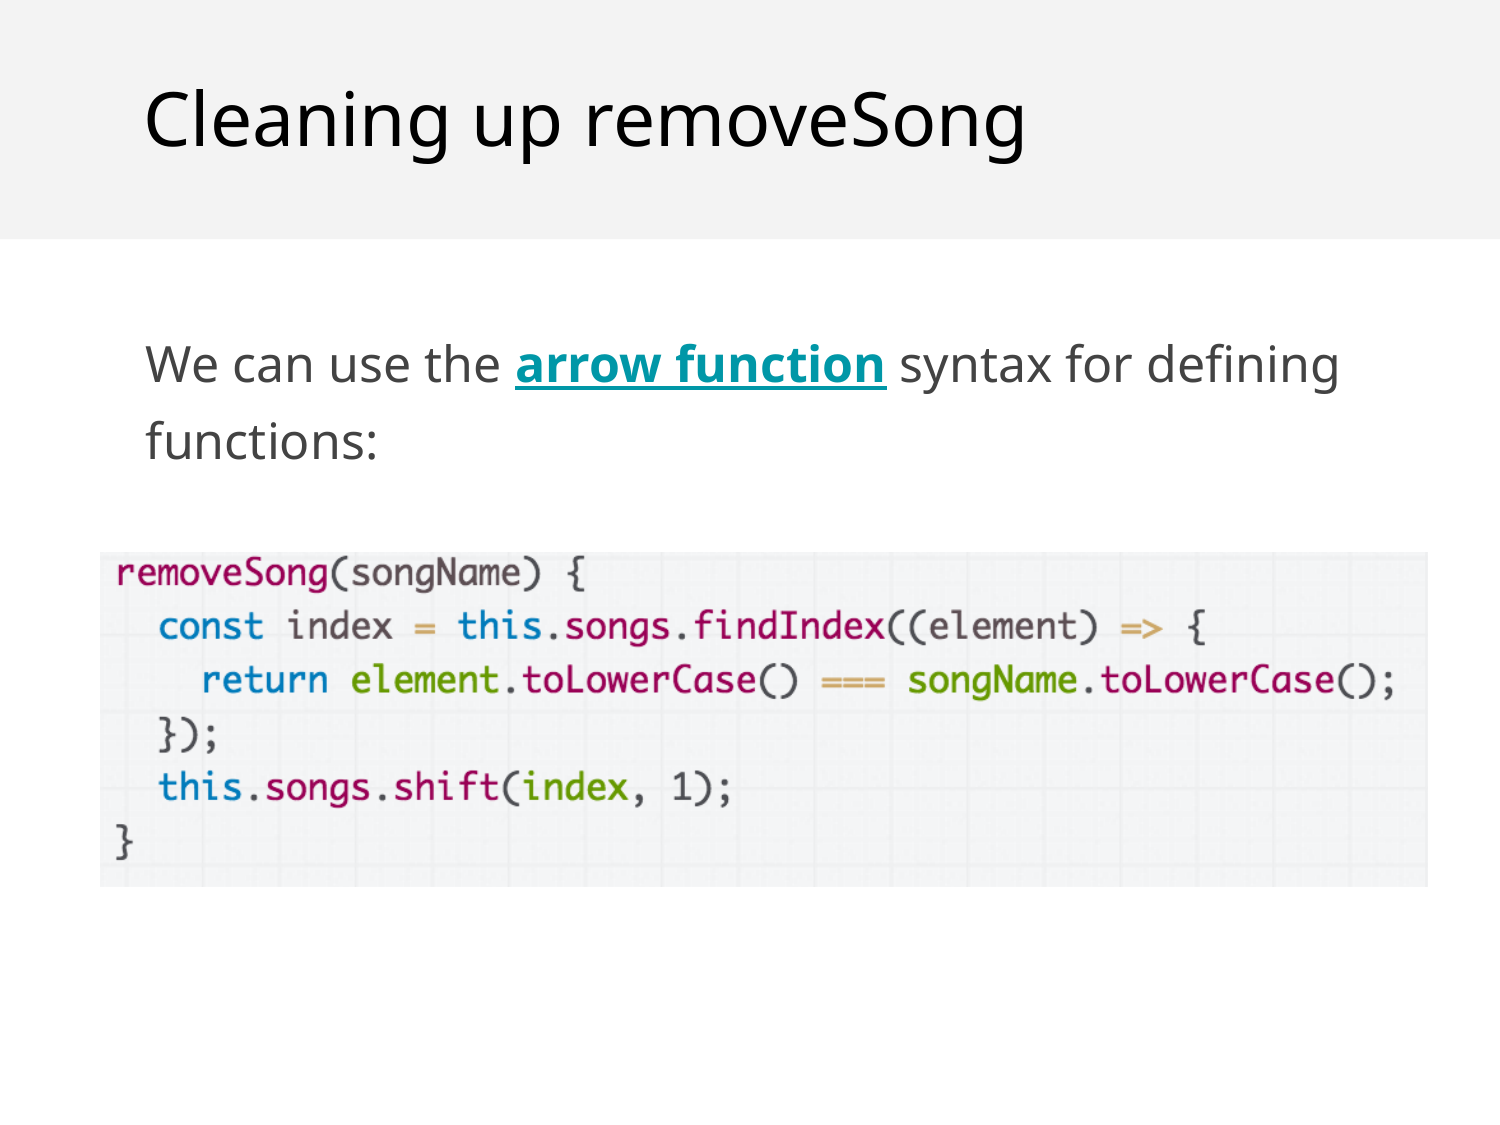

# Cleaning up removeSong
We can use the arrow function syntax for defining functions: